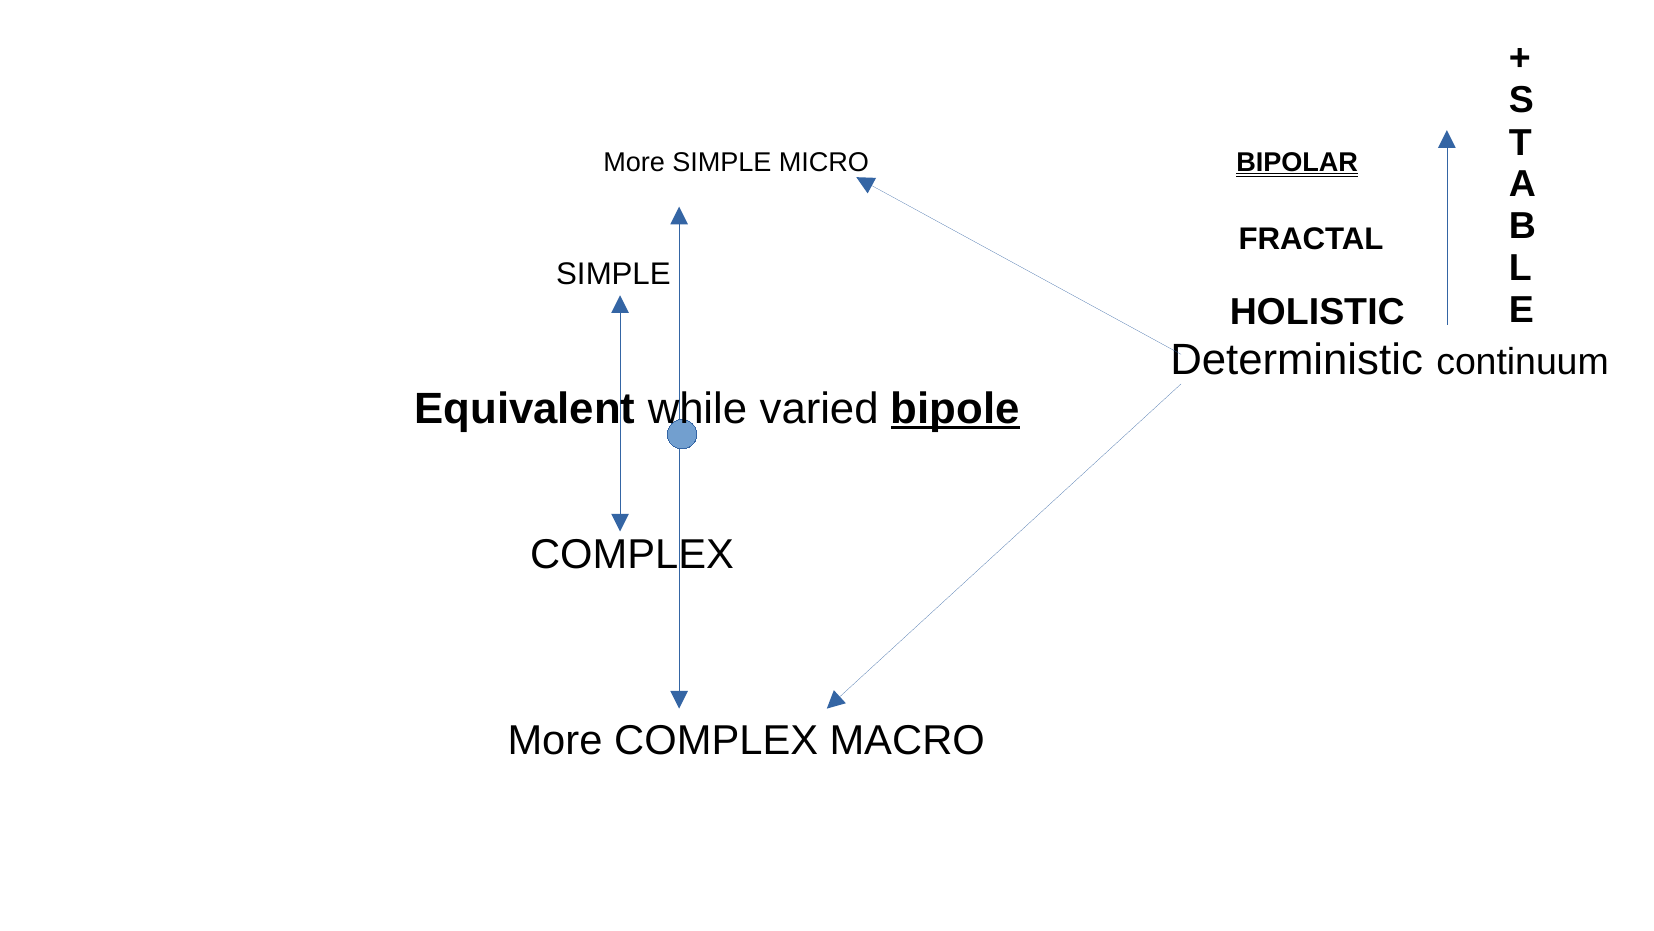

+
S
T
A
B
L
E
 More SIMPLE MICRO BIPOLAR
 FRACTAL
 SIMPLE
 HOLISTIC
 Deterministic continuum
 Equivalent while varied bipole
 COMPLEX
 More COMPLEX MACRO